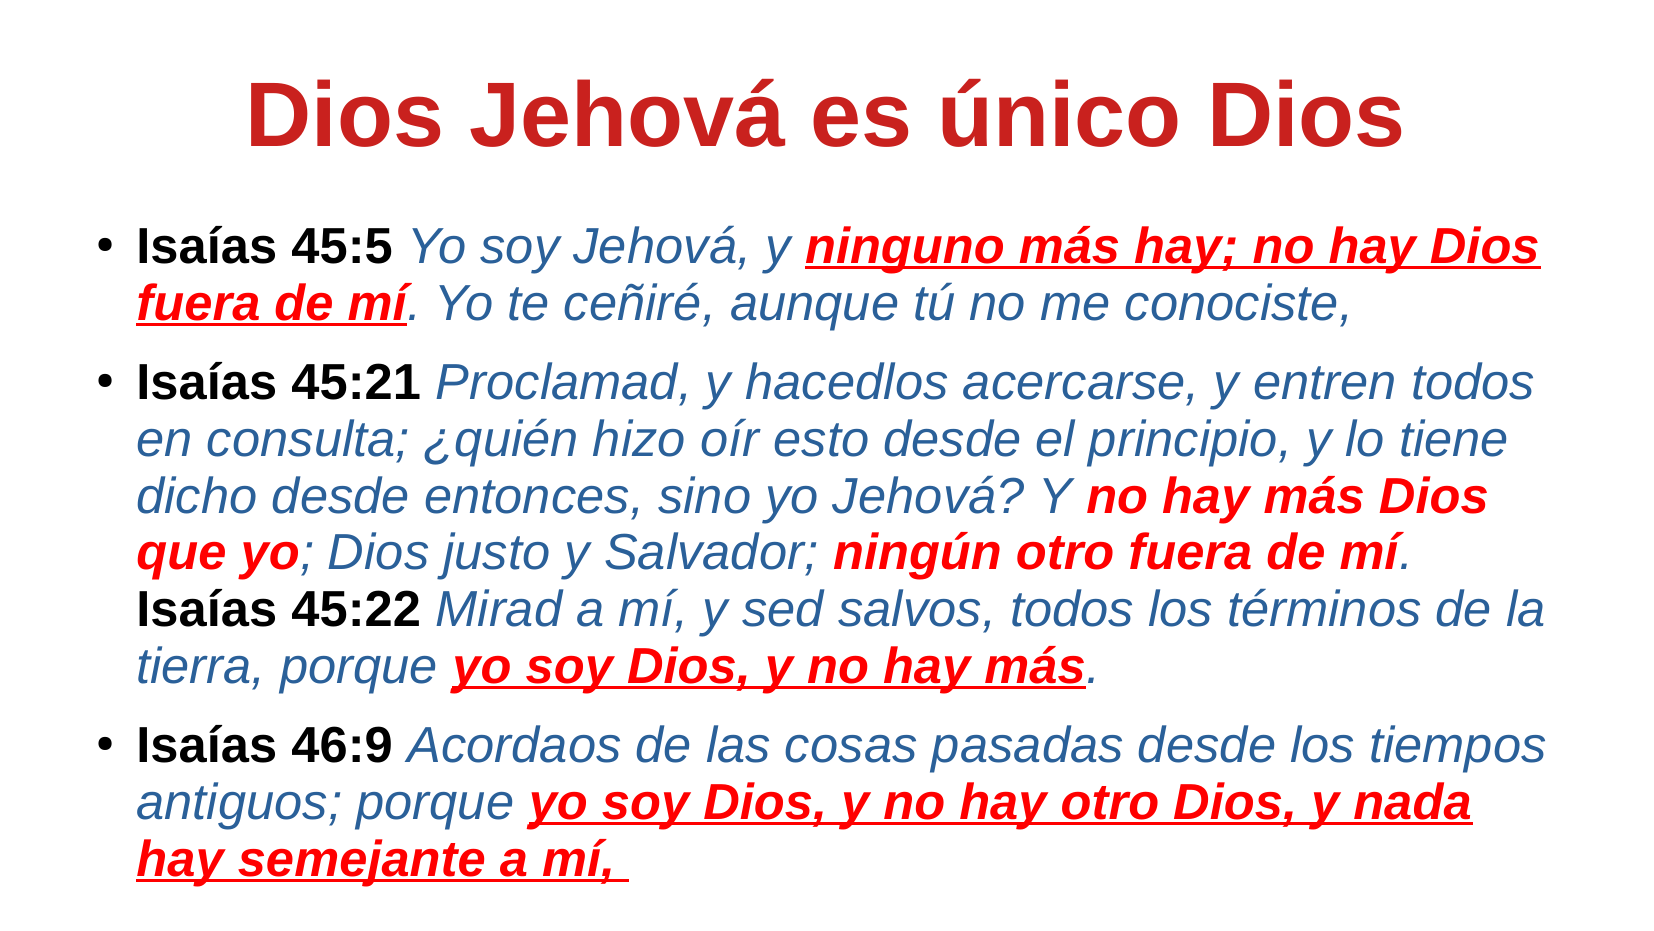

# Dios Jehová es único Dios
Isaías 45:5 Yo soy Jehová, y ninguno más hay; no hay Dios fuera de mí. Yo te ceñiré, aunque tú no me conociste,
Isaías 45:21 Proclamad, y hacedlos acercarse, y entren todos en consulta; ¿quién hizo oír esto desde el principio, y lo tiene dicho desde entonces, sino yo Jehová? Y no hay más Dios que yo; Dios justo y Salvador; ningún otro fuera de mí.
Isaías 45:22 Mirad a mí, y sed salvos, todos los términos de la tierra, porque yo soy Dios, y no hay más.
Isaías 46:9 Acordaos de las cosas pasadas desde los tiempos antiguos; porque yo soy Dios, y no hay otro Dios, y nada hay semejante a mí,